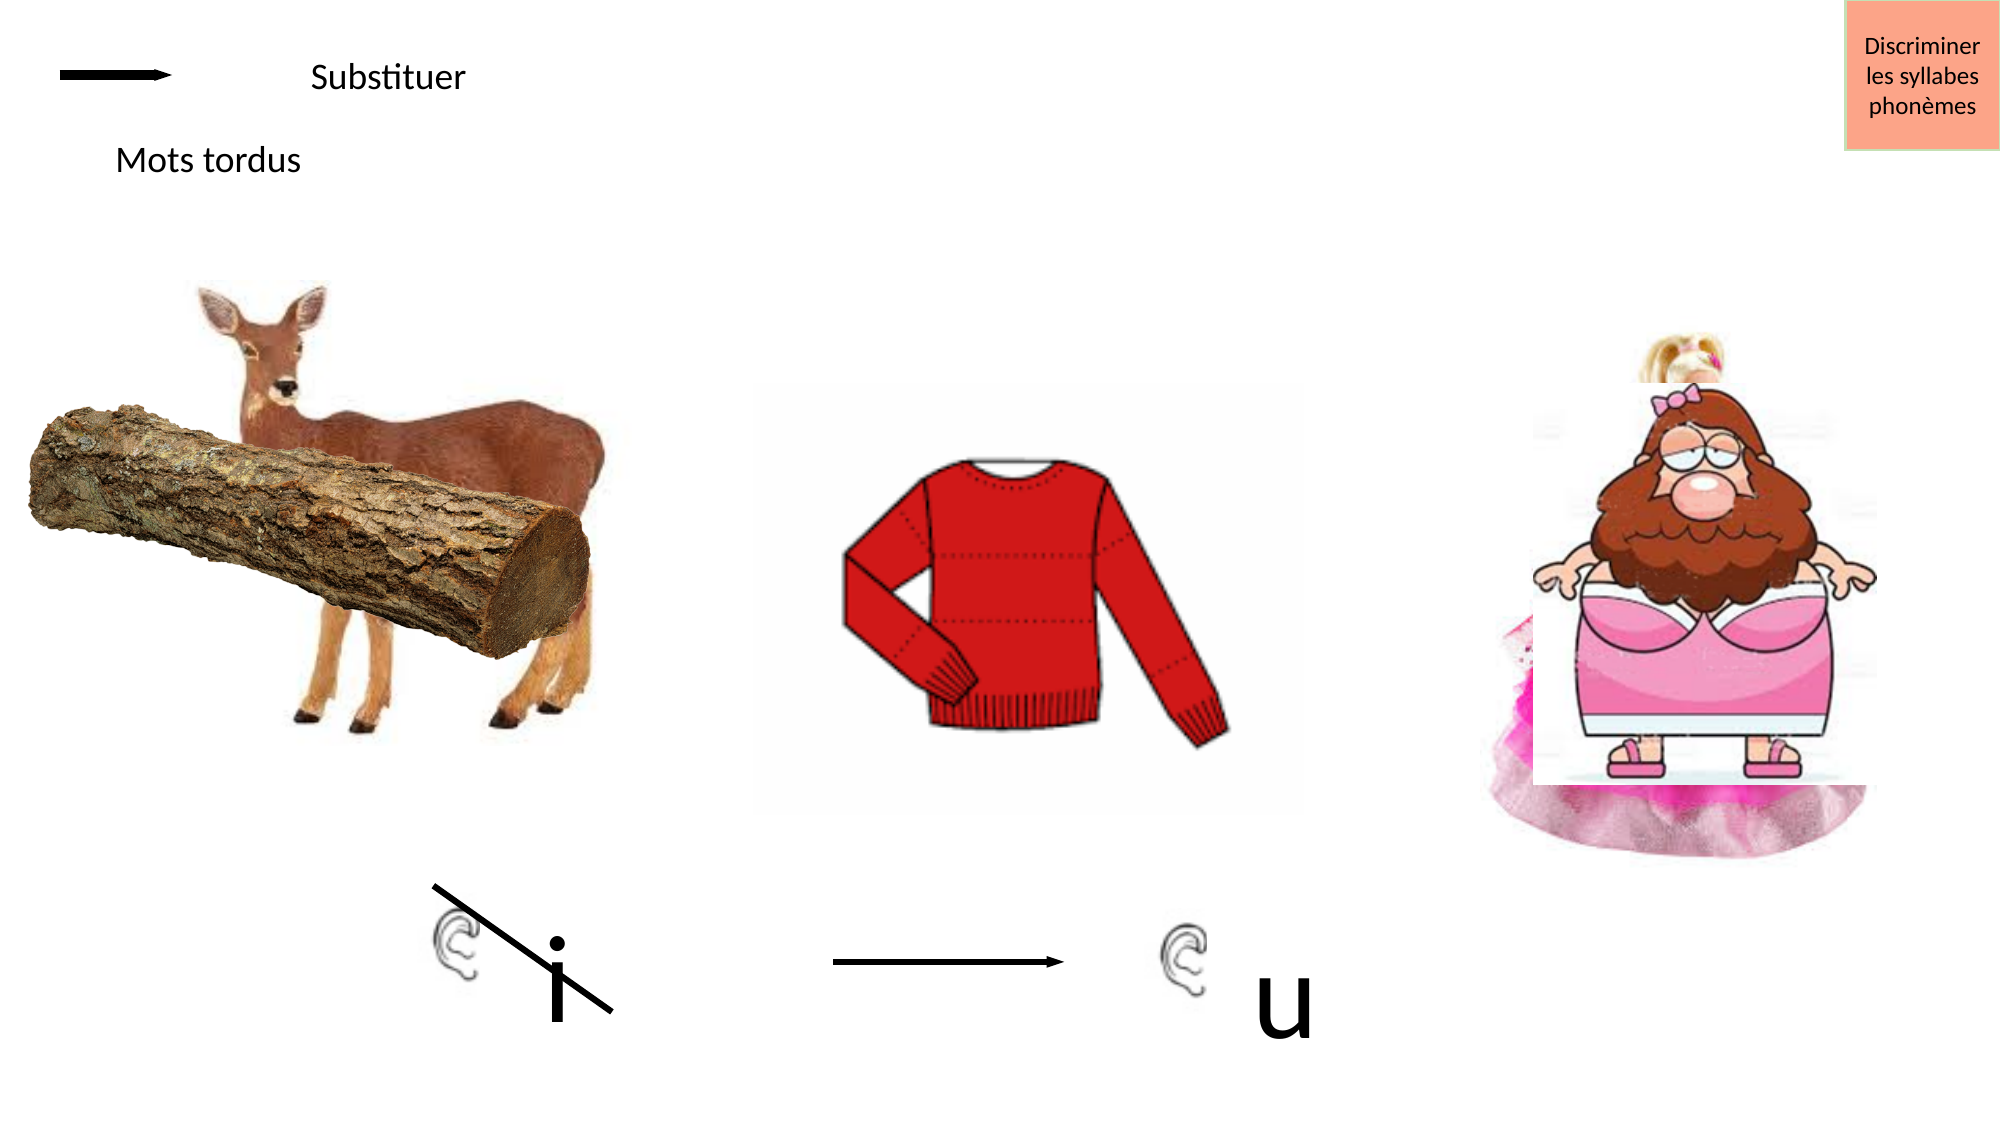

Discriminer les syllabes phonèmes
Substituer
Mots tordus
i
u